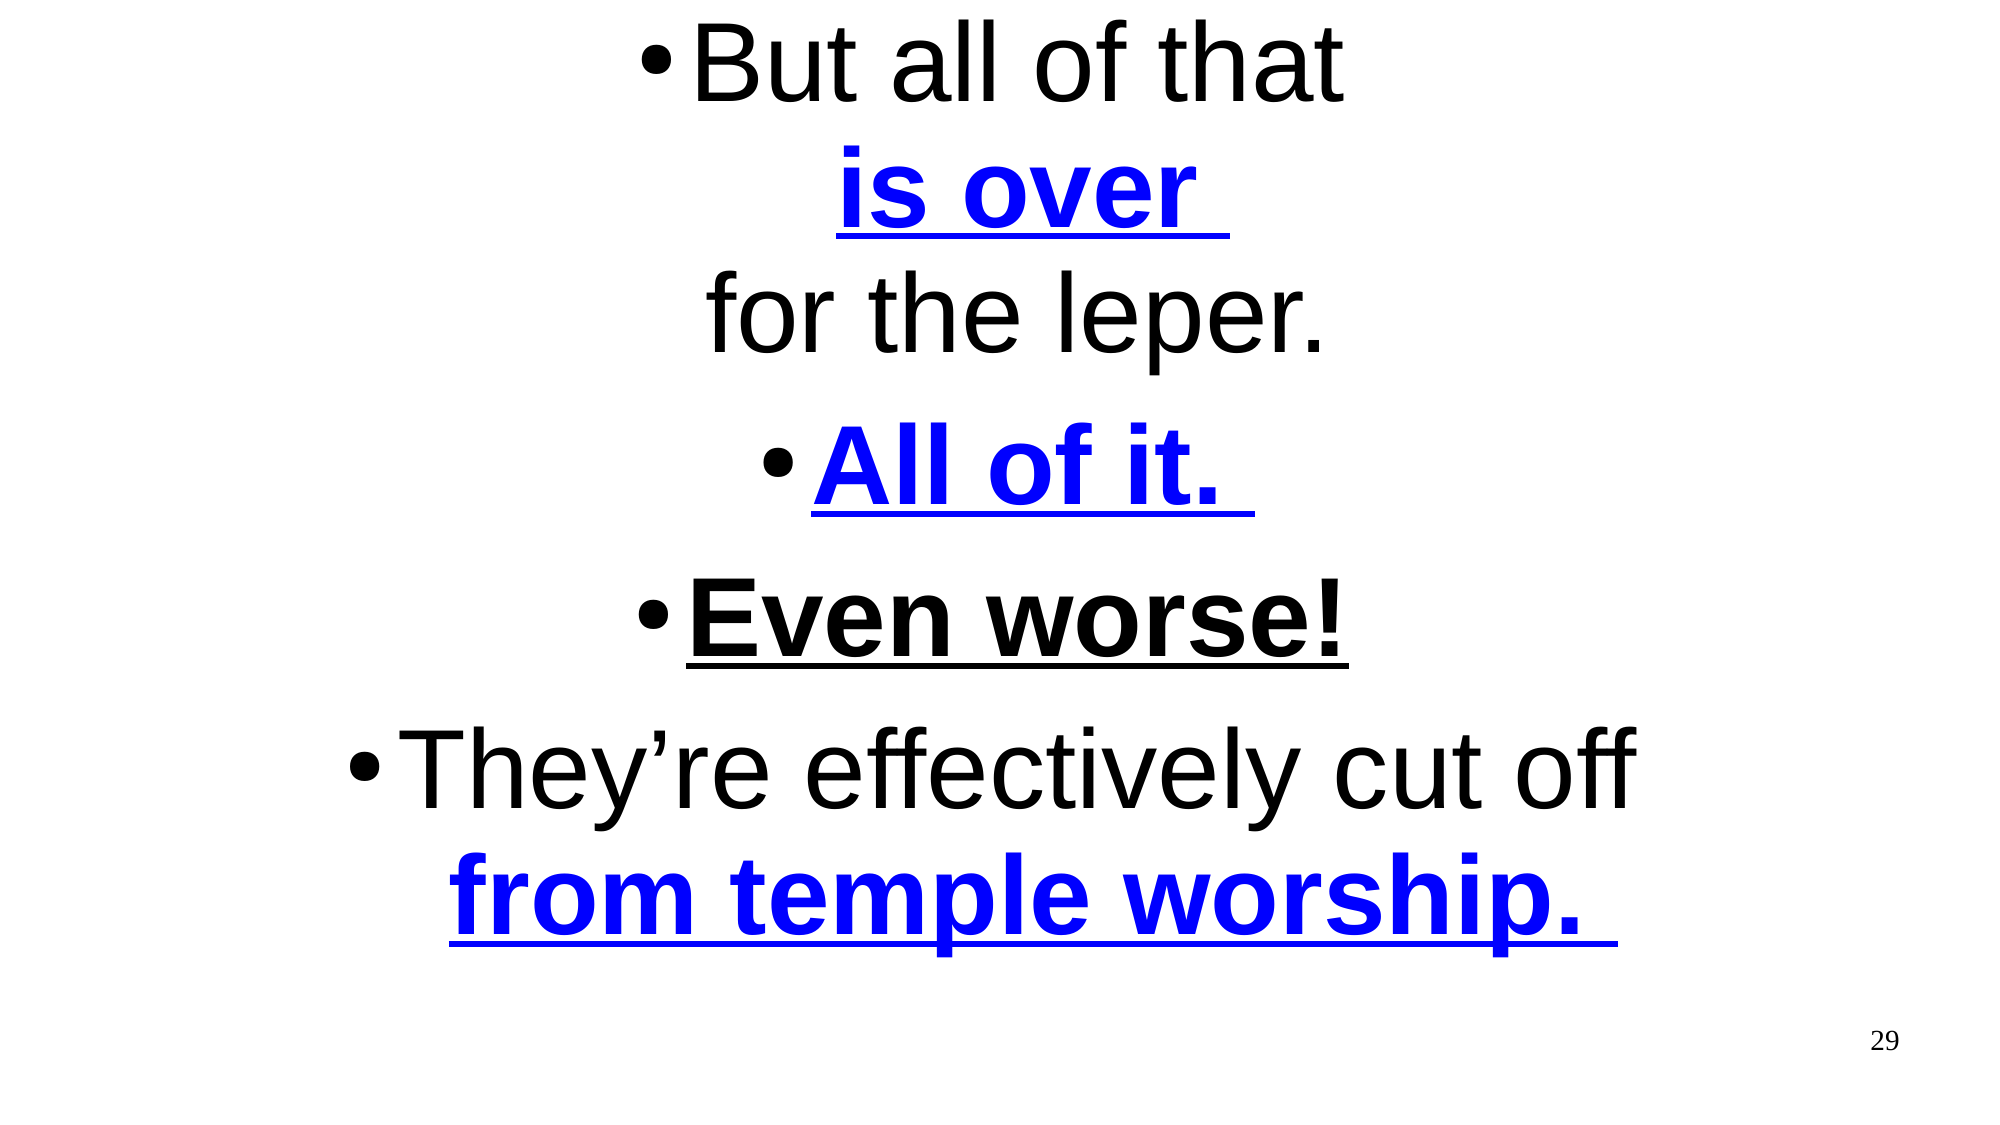

# But all of that is over for the leper.
All of it.
Even worse!
They’re effectively cut off
from temple worship.
29